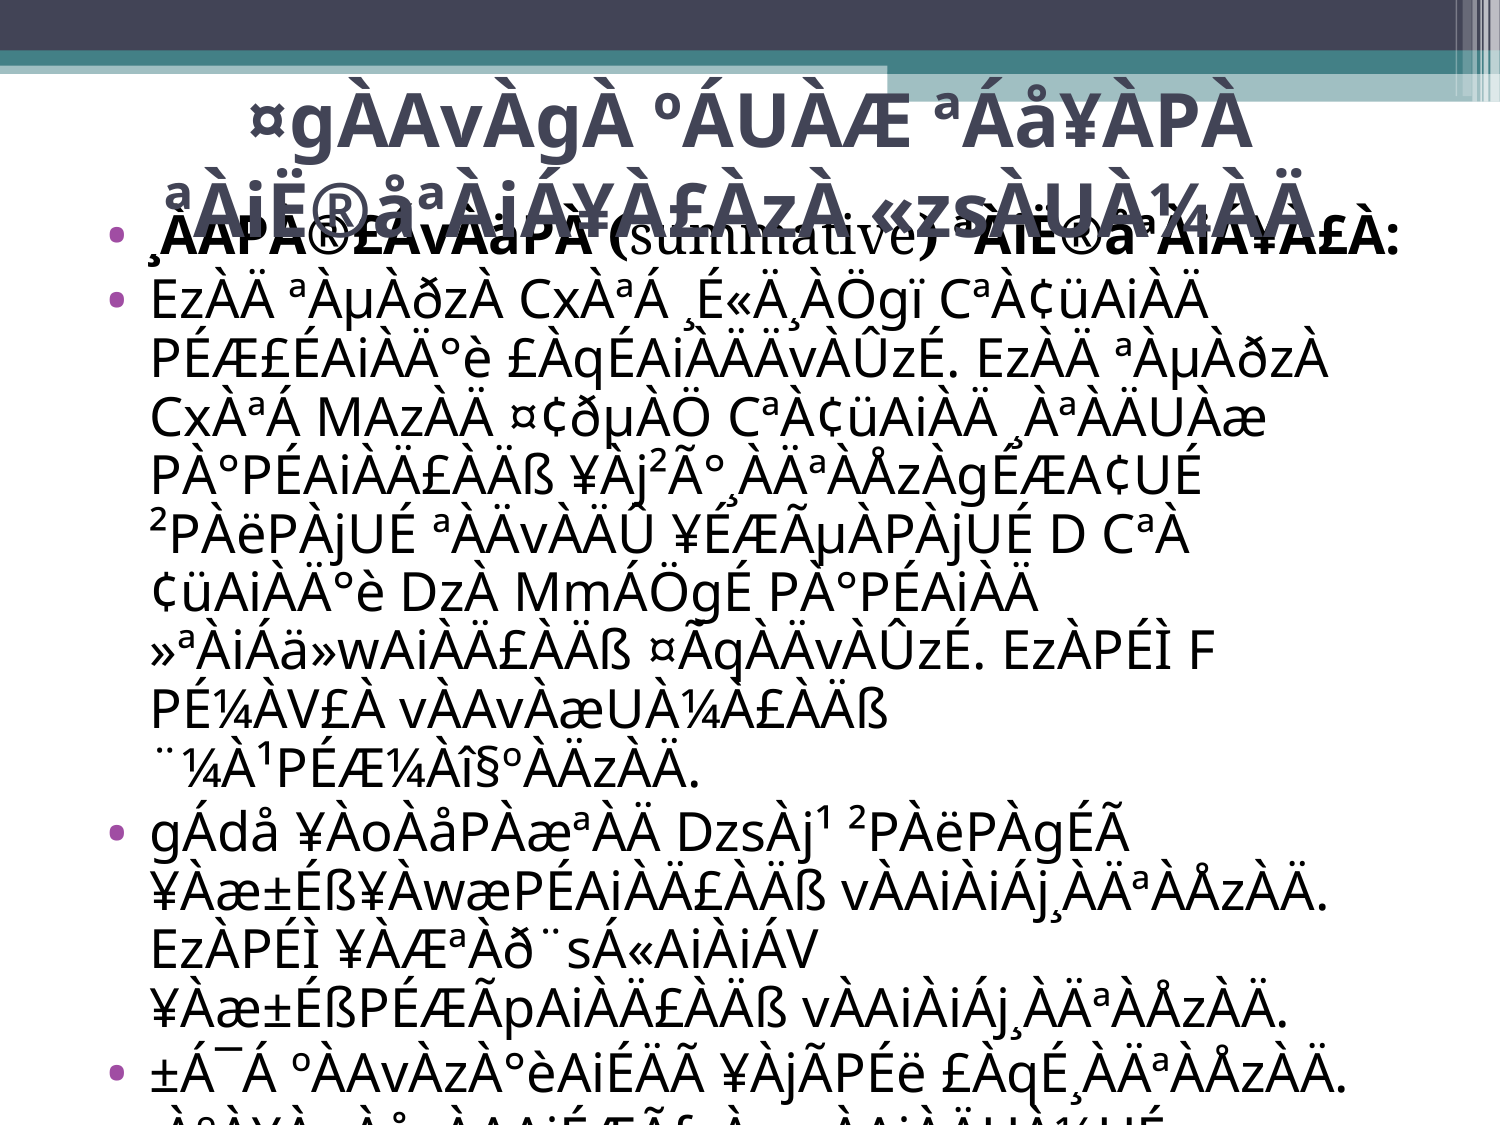

¤gÀAvÀgÀ ºÁUÀÆ ªÁå¥ÀPÀ ªÀiË®åªÀiÁ¥À£ÀzÀ «zsÀUÀ¼ÀÄ
# ¸ÀAPÀ®£ÁvÀäPÀ (summative) ªÀiË®åªÀiÁ¥À£À:
EzÀÄ ªÀµÀðzÀ CxÀªÁ ¸É«Ä¸ÀÖgï CªÀ¢üAiÀÄ PÉÆ£ÉAiÀÄ°è £ÀqÉAiÀÄÄvÀÛzÉ. EzÀÄ ªÀµÀðzÀ CxÀªÁ MAzÀÄ ¤¢ðµÀÖ CªÀ¢üAiÀÄ ¸ÀªÀÄUÀæ PÀ°PÉAiÀÄ£ÀÄß ¥Àj²Ã°¸ÀÄªÀÅzÀgÉÆA¢UÉ ²PÀëPÀjUÉ ªÀÄvÀÄÛ ¥ÉÆÃµÀPÀjUÉ D CªÀ¢üAiÀÄ°è DzÀ MmÁÖgÉ PÀ°PÉAiÀÄ »ªÀiÁä»wAiÀÄ£ÀÄß ¤ÃqÀÄvÀÛzÉ. EzÀPÉÌ F PÉ¼ÀV£À vÀAvÀæUÀ¼À£ÀÄß ¨¼À¹PÉÆ¼Àî§ºÀÄzÀÄ.
gÁdå ¥ÀoÀåPÀæªÀÄ DzsÀj¹ ²PÀëPÀgÉÃ ¥Àæ±Éß¥ÀwæPÉAiÀÄ£ÀÄß vÀAiÀiÁj¸ÀÄªÀÅzÀÄ. EzÀPÉÌ ¥ÀÆªÀð¨sÁ«AiÀiÁV ¥Àæ±ÉßPÉÆÃpAiÀÄ£ÀÄß vÀAiÀiÁj¸ÀÄªÀÅzÀÄ.
±Á¯Á ºÀAvÀzÀ°èAiÉÄÃ ¥ÀjÃPÉë £ÀqÉ¸ÀÄªÀÅzÀÄ.
¸ÀºÀ¥ÀoÀå ¸ÀAAiÉÆÃfvÀ «µÀAiÀÄUÀ½UÉ ªÀiÁ¥À£ÀUÀ¼À£ÀÄß ¤zsÀðj¹ (GzÁ: 3/5 CAPÀUÀ¼ÀÄ) ««zsÀ ¸ÁzsÀ£ÀUÀ¼À£ÀÄß vÀAiÀiÁj¹ §¼À¸ÀÄªÀÅzÀÄ. GzÁ: zÀeÁðªÀiÁ¥À£À, vÁ¼É¥ÀnÖ EvÁå¢.